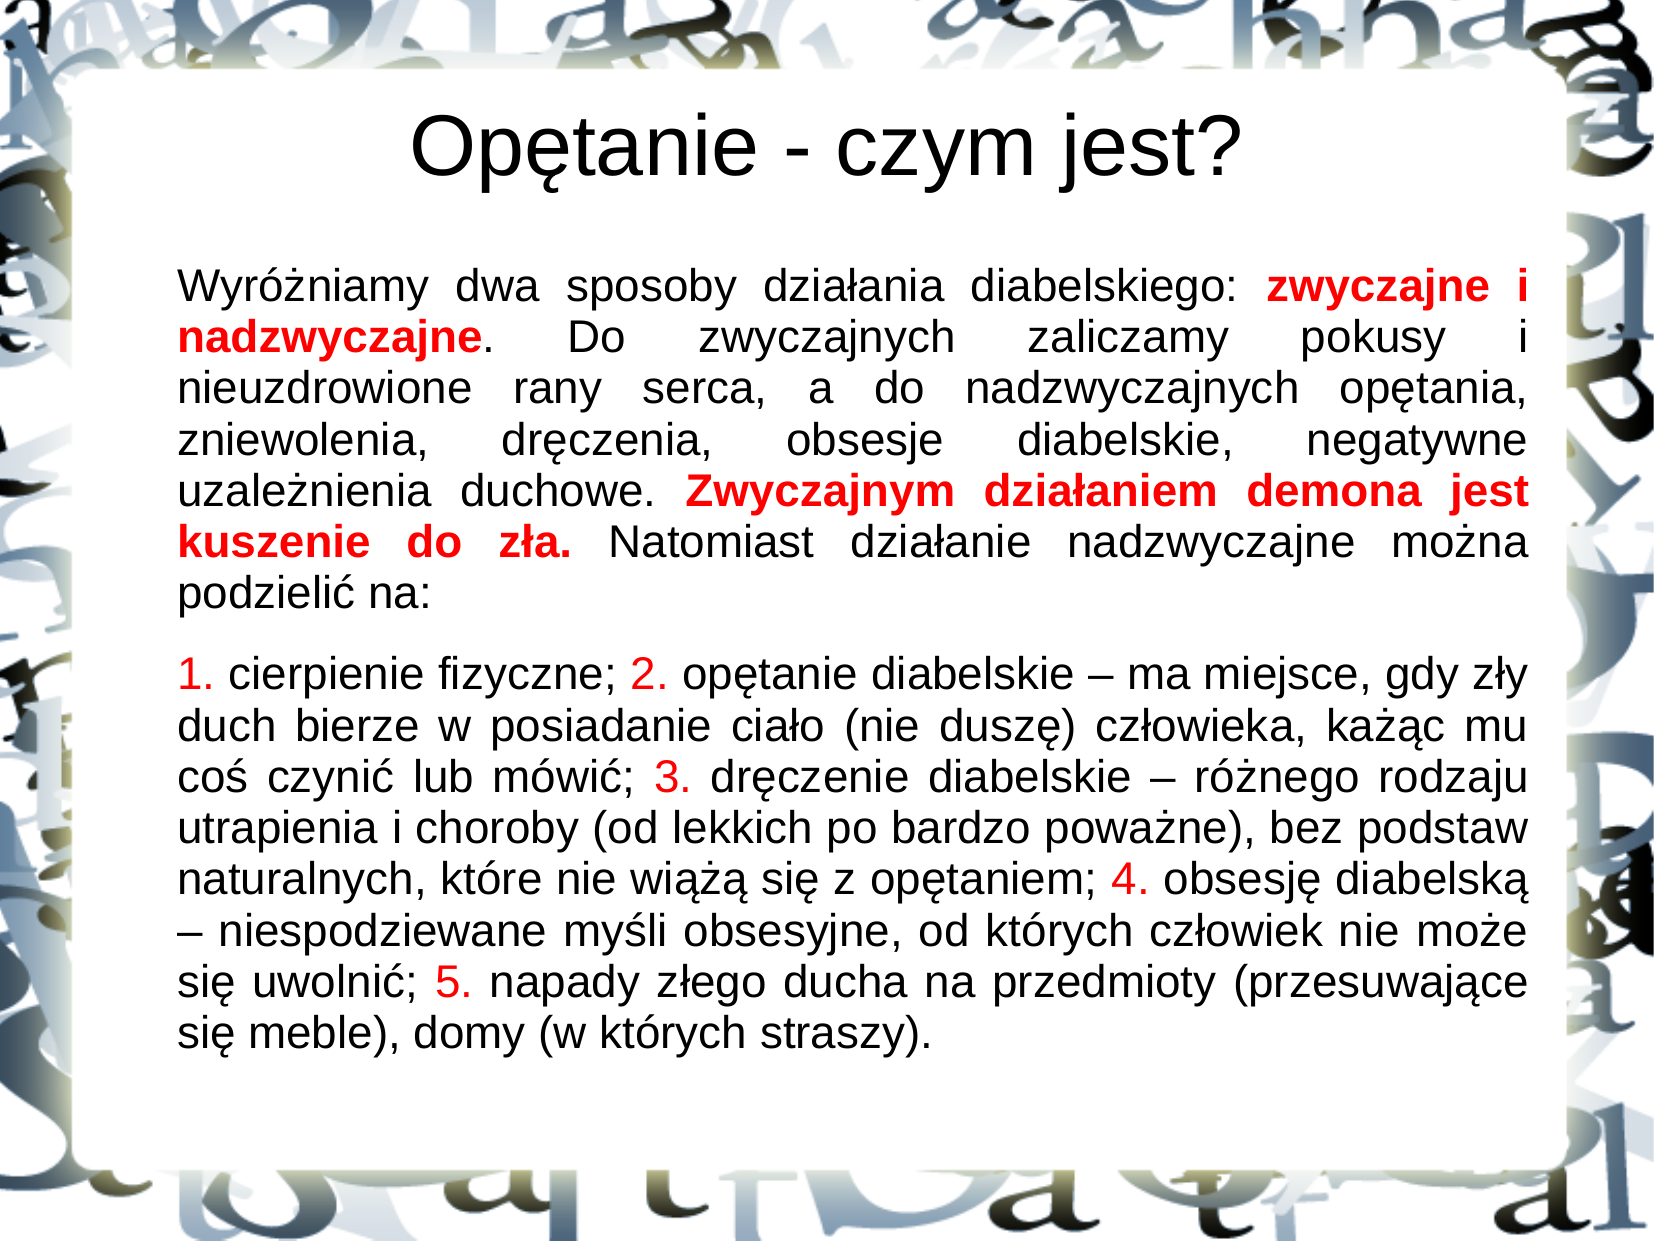

# Opętanie - czym jest?
Wyróżniamy dwa sposoby działania diabelskiego: zwyczajne i nadzwyczajne. Do zwyczajnych zaliczamy pokusy i nieuzdrowione rany serca, a do nadzwyczajnych opętania, zniewolenia, dręczenia, obsesje diabelskie, negatywne uzależnienia duchowe. Zwyczajnym działaniem demona jest kuszenie do zła. Natomiast działanie nadzwyczajne można podzielić na:
1. cierpienie fizyczne; 2. opętanie diabelskie – ma miejsce, gdy zły duch bierze w posiadanie ciało (nie duszę) człowieka, każąc mu coś czynić lub mówić; 3. dręczenie diabelskie – różnego rodzaju utrapienia i choroby (od lekkich po bardzo poważne), bez podstaw naturalnych, które nie wiążą się z opętaniem; 4. obsesję diabelską – niespodziewane myśli obsesyjne, od których człowiek nie może się uwolnić; 5. napady złego ducha na przedmioty (przesuwające się meble), domy (w których straszy).